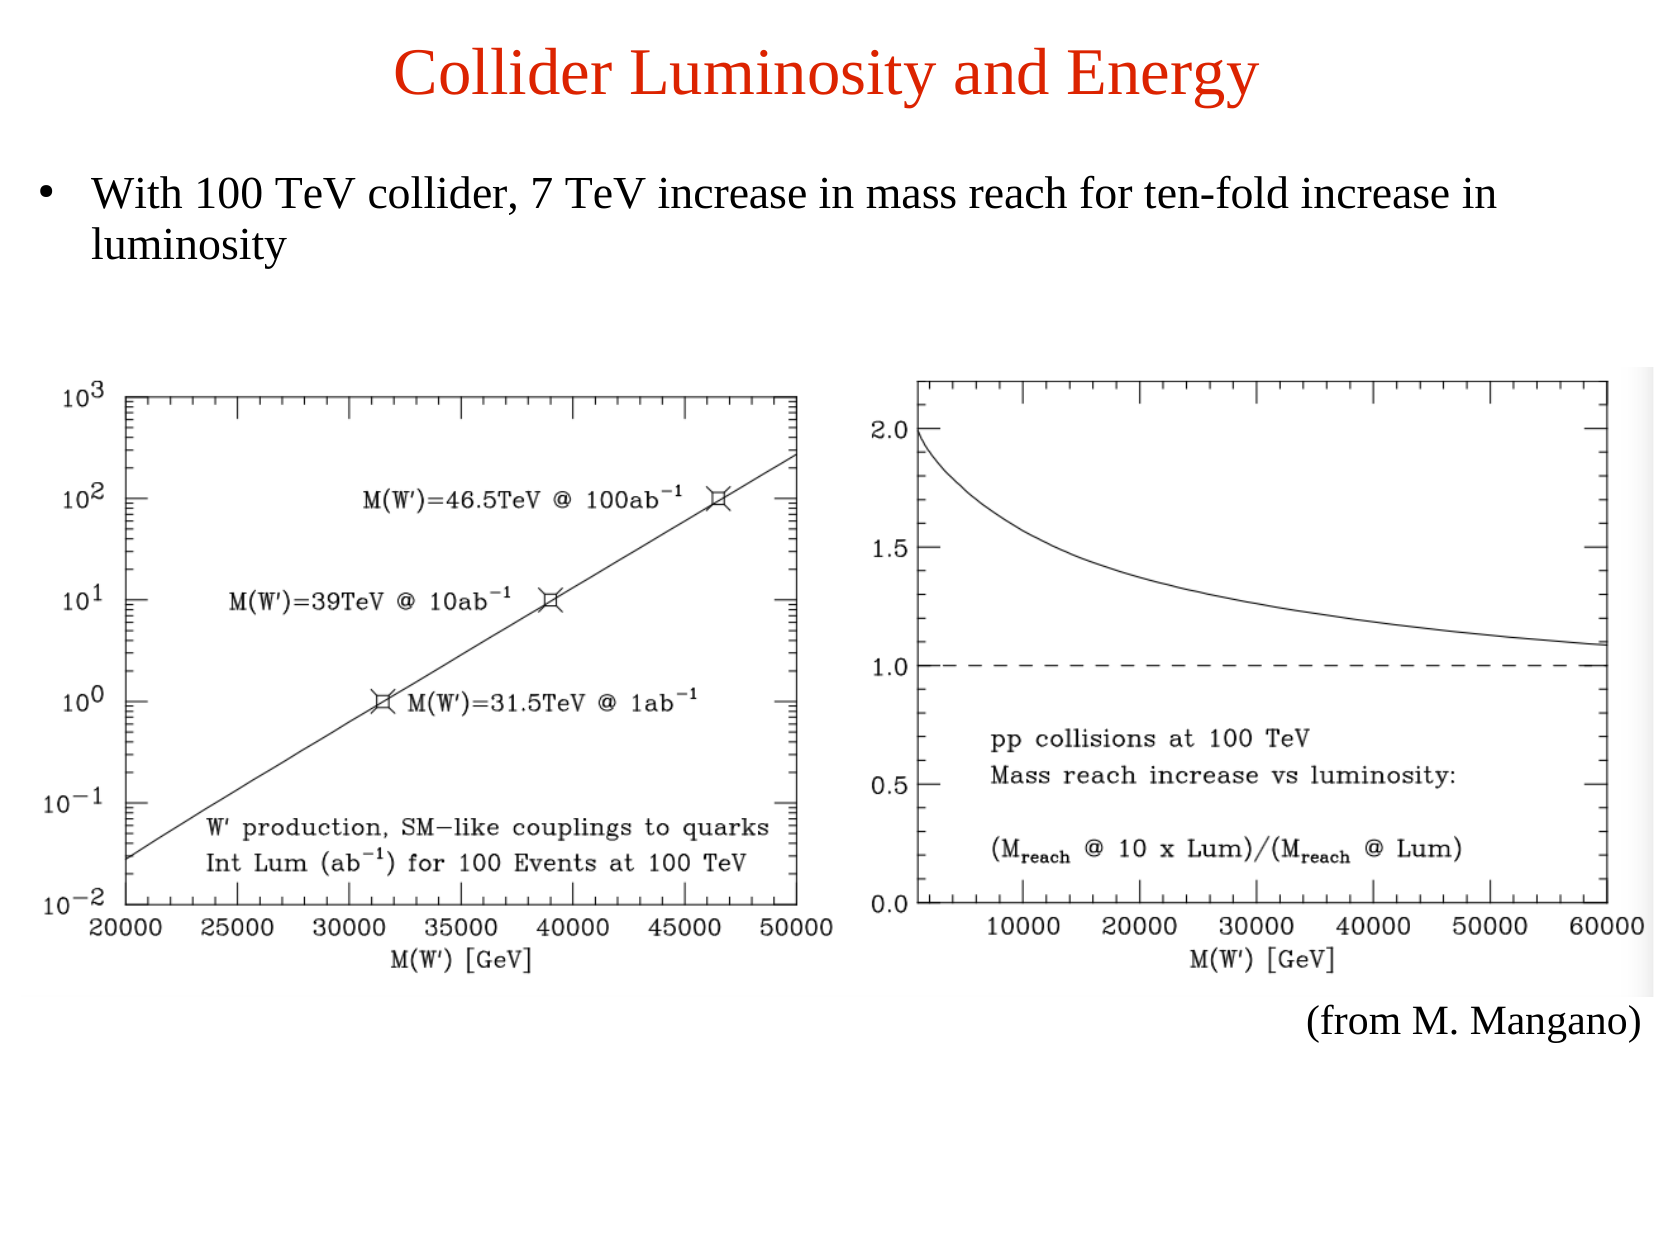

# Collider Luminosity and Energy
With 100 TeV collider, 7 TeV increase in mass reach for ten-fold increase in luminosity
(from M. Mangano)